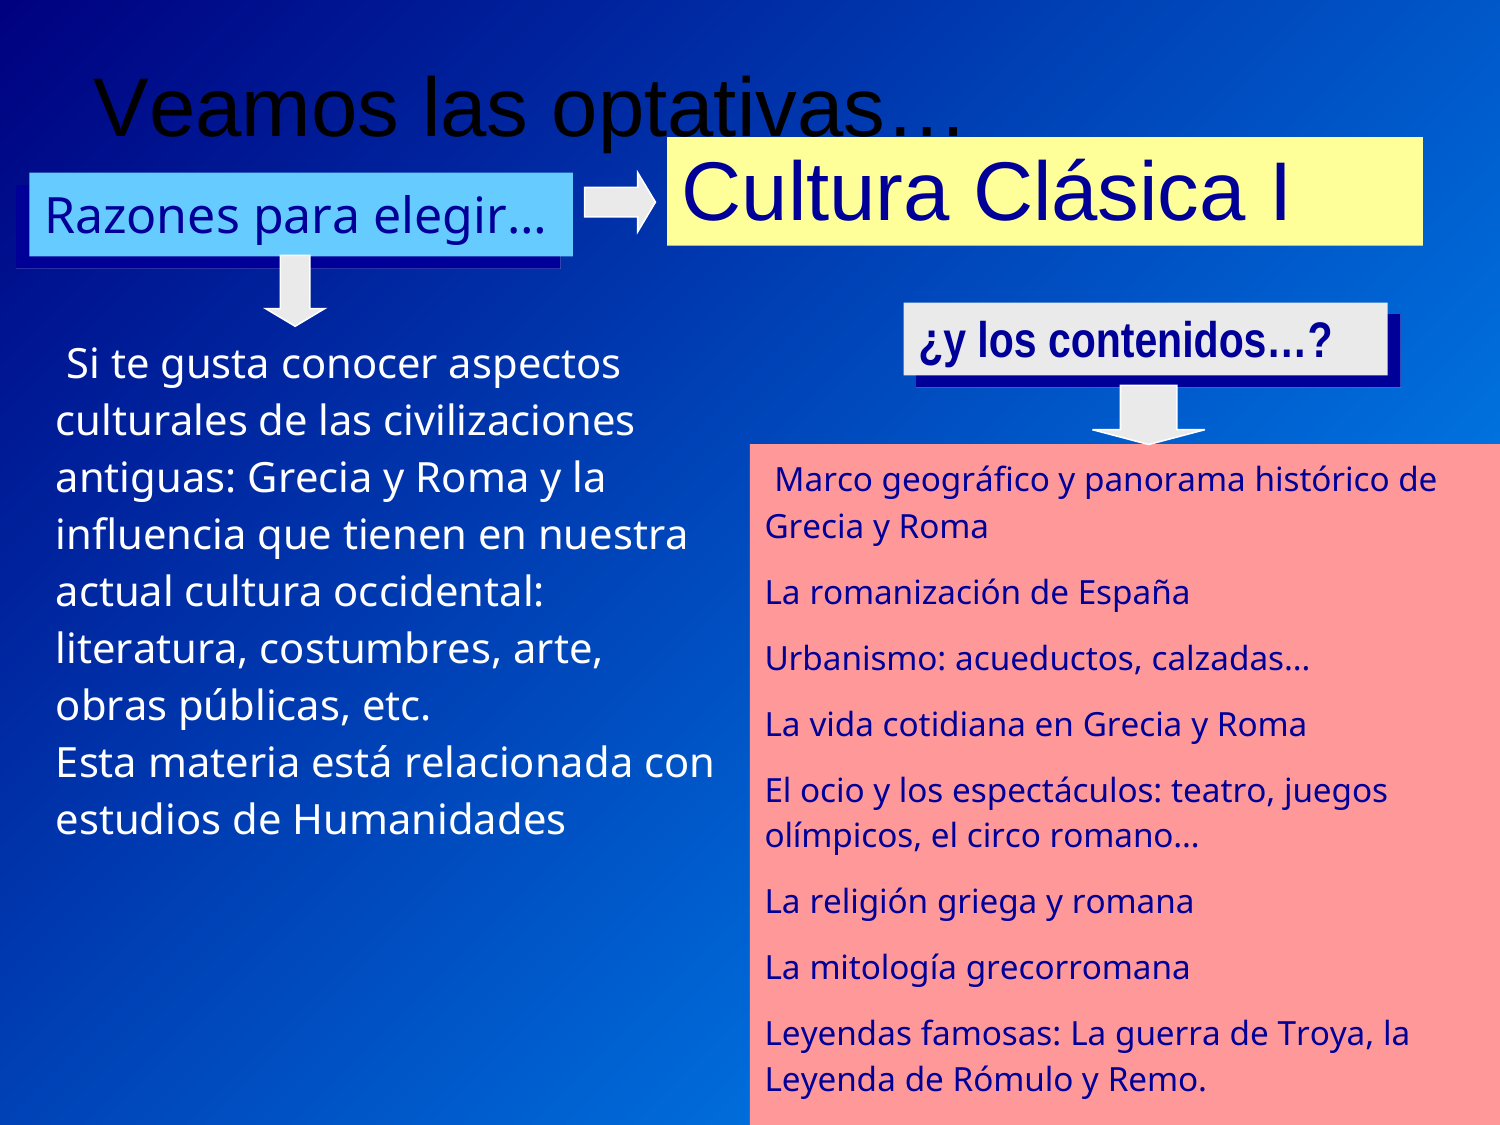

# Veamos las optativas…
Cultura Clásica I
Razones para elegir…
¿y los contenidos…?
 Si te gusta conocer aspectos culturales de las civilizaciones antiguas: Grecia y Roma y la influencia que tienen en nuestra actual cultura occidental: literatura, costumbres, arte, obras públicas, etc.
Esta materia está relacionada con estudios de Humanidades
 Marco geográfico y panorama histórico de Grecia y Roma
La romanización de España
Urbanismo: acueductos, calzadas…
La vida cotidiana en Grecia y Roma
El ocio y los espectáculos: teatro, juegos olímpicos, el circo romano…
La religión griega y romana
La mitología grecorromana
Leyendas famosas: La guerra de Troya, la Leyenda de Rómulo y Remo.
El derecho romano, su pervivencia actual